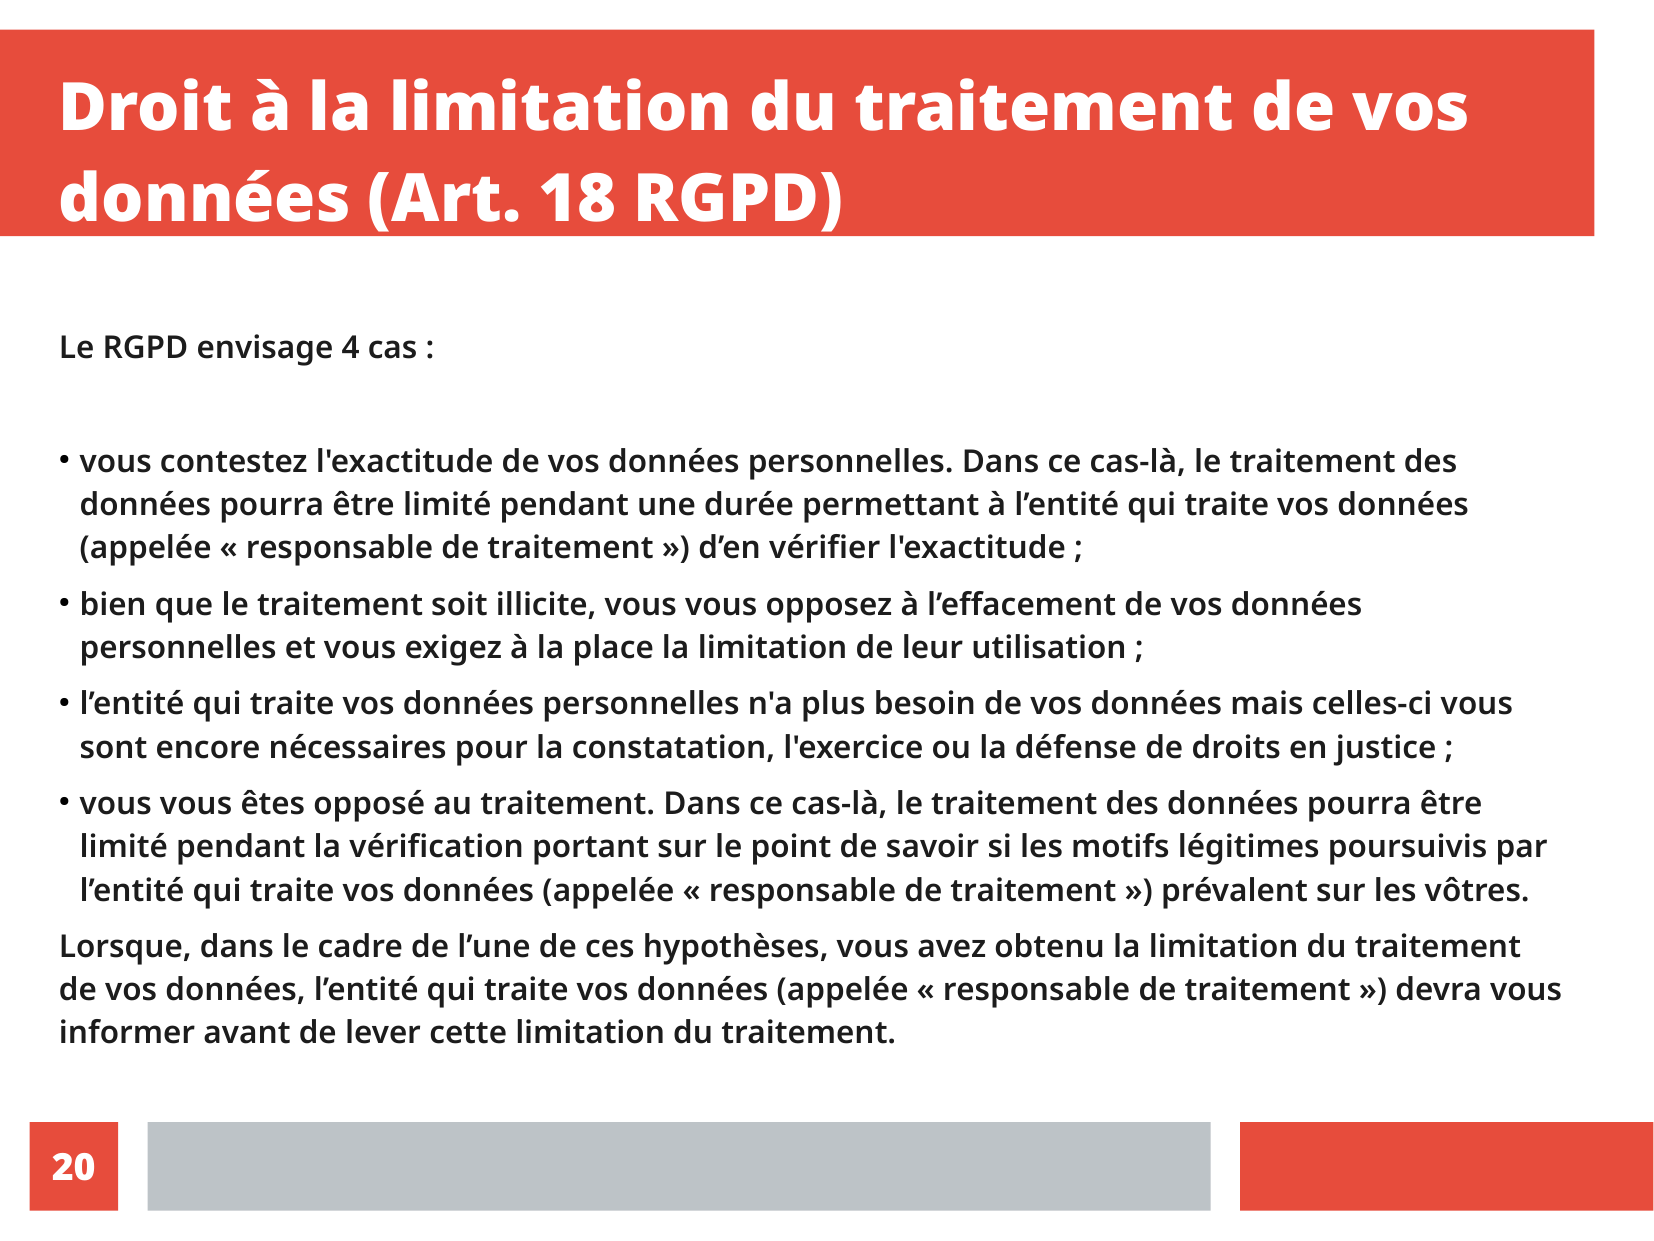

# Droit à la limitation du traitement de vos données (Art. 18 RGPD)
Le RGPD envisage 4 cas :
vous contestez l'exactitude de vos données personnelles. Dans ce cas-là, le traitement des données pourra être limité pendant une durée permettant à l’entité qui traite vos données (appelée « responsable de traitement ») d’en vérifier l'exactitude ;
bien que le traitement soit illicite, vous vous opposez à l’effacement de vos données personnelles et vous exigez à la place la limitation de leur utilisation ;
l’entité qui traite vos données personnelles n'a plus besoin de vos données mais celles-ci vous sont encore nécessaires pour la constatation, l'exercice ou la défense de droits en justice ;
vous vous êtes opposé au traitement. Dans ce cas-là, le traitement des données pourra être limité pendant la vérification portant sur le point de savoir si les motifs légitimes poursuivis par l’entité qui traite vos données (appelée « responsable de traitement ») prévalent sur les vôtres.
Lorsque, dans le cadre de l’une de ces hypothèses, vous avez obtenu la limitation du traitement de vos données, l’entité qui traite vos données (appelée « responsable de traitement ») devra vous informer avant de lever cette limitation du traitement.
20